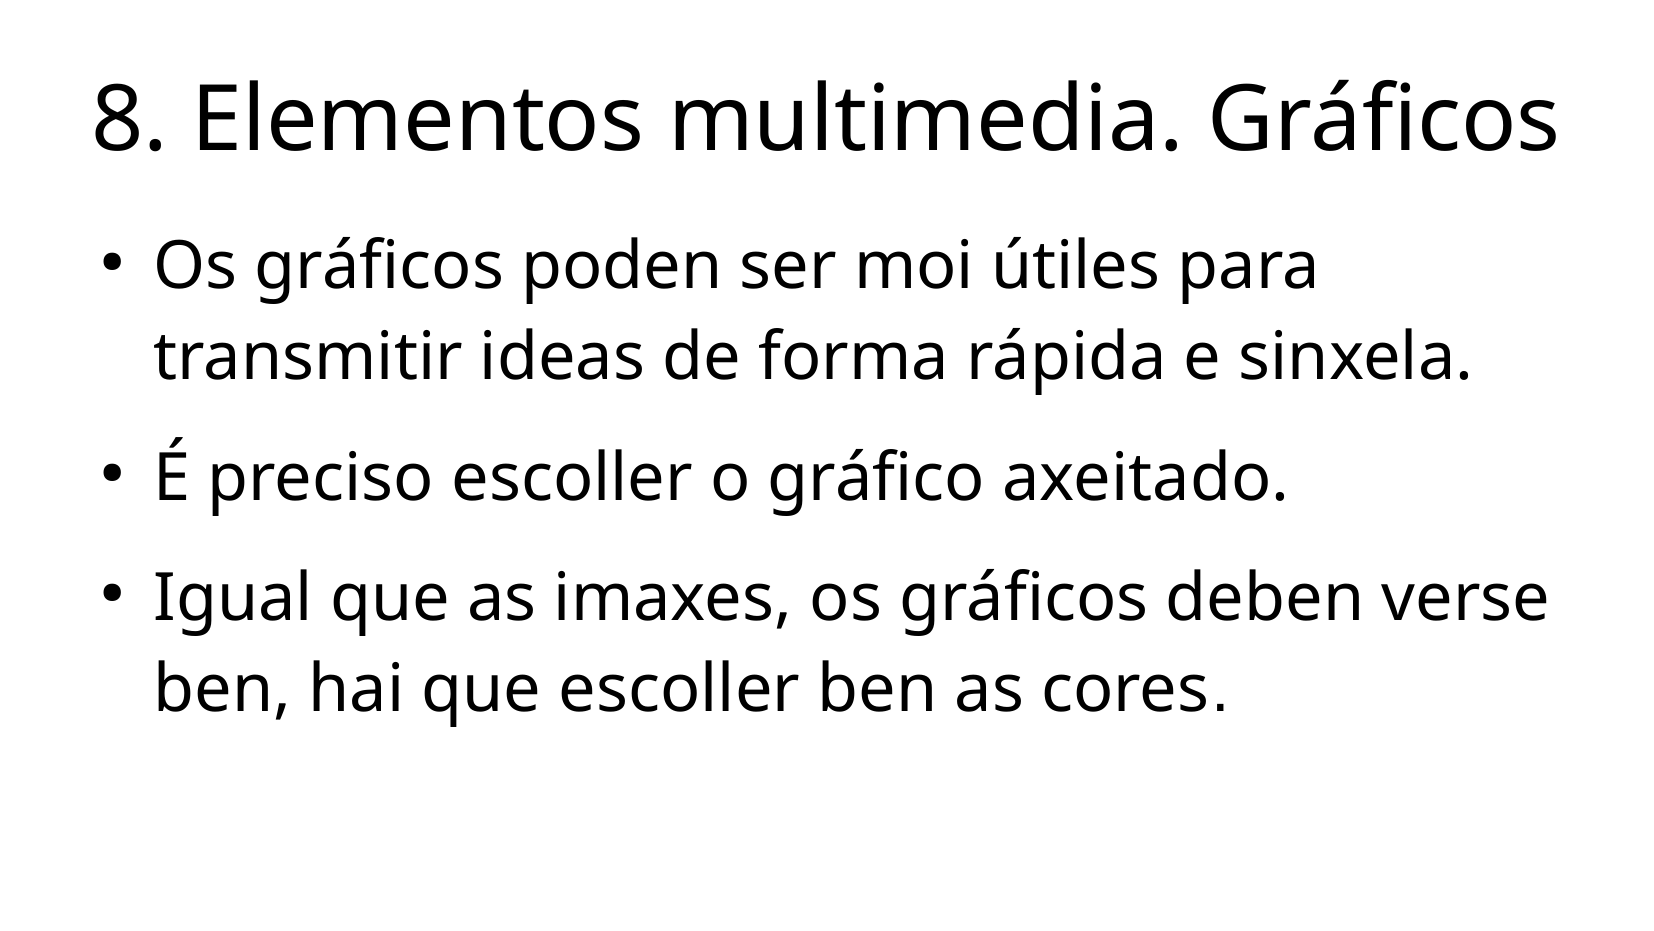

# 8. Elementos multimedia. Gráficos
Os gráficos poden ser moi útiles para transmitir ideas de forma rápida e sinxela.
É preciso escoller o gráfico axeitado.
Igual que as imaxes, os gráficos deben verse ben, hai que escoller ben as cores.